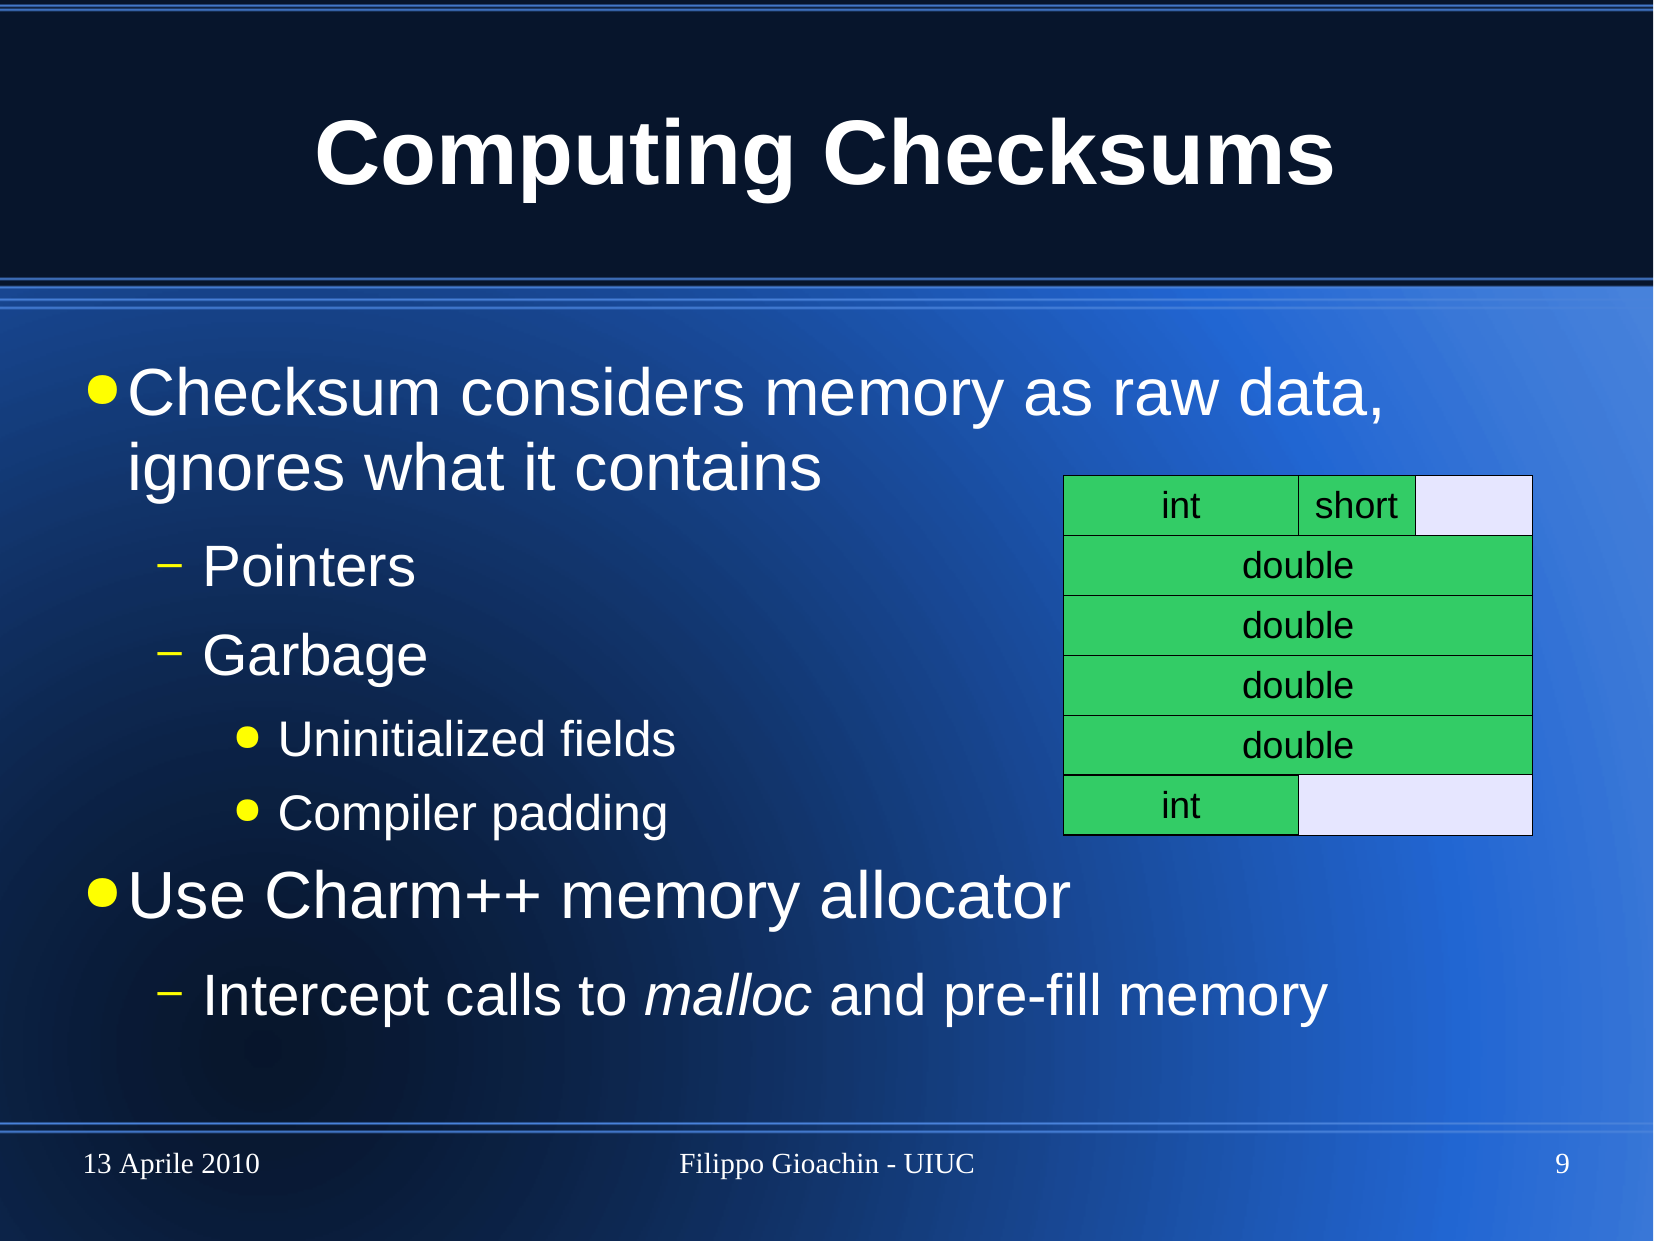

# Computing Checksums
Checksum considers memory as raw data, ignores what it contains
Pointers
Garbage
Uninitialized fields
Compiler padding
Use Charm++ memory allocator
Intercept calls to malloc and pre-fill memory
int
short
double
double
double
double
int
13 Aprile 2010
Filippo Gioachin - UIUC
9